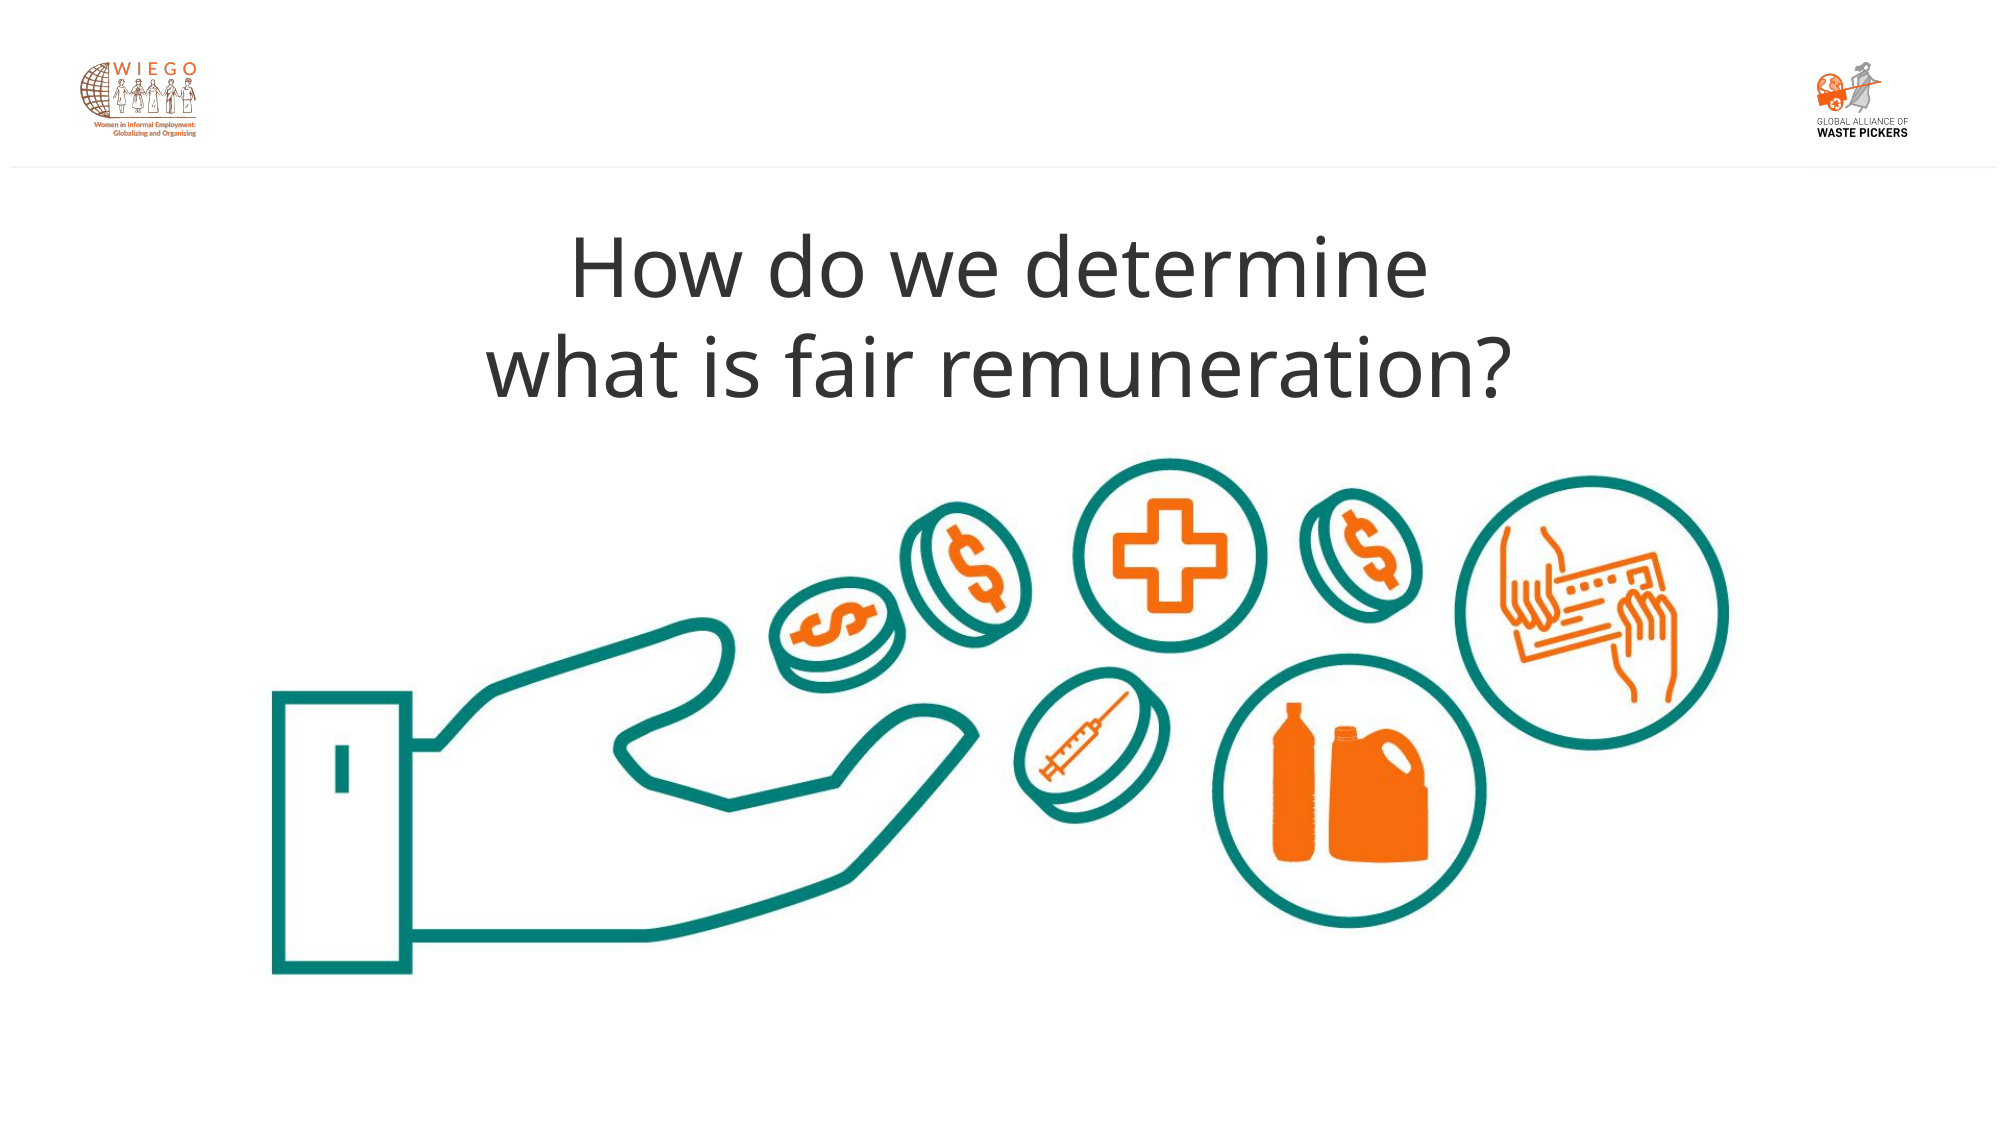

How do we determine
what is fair remuneration?